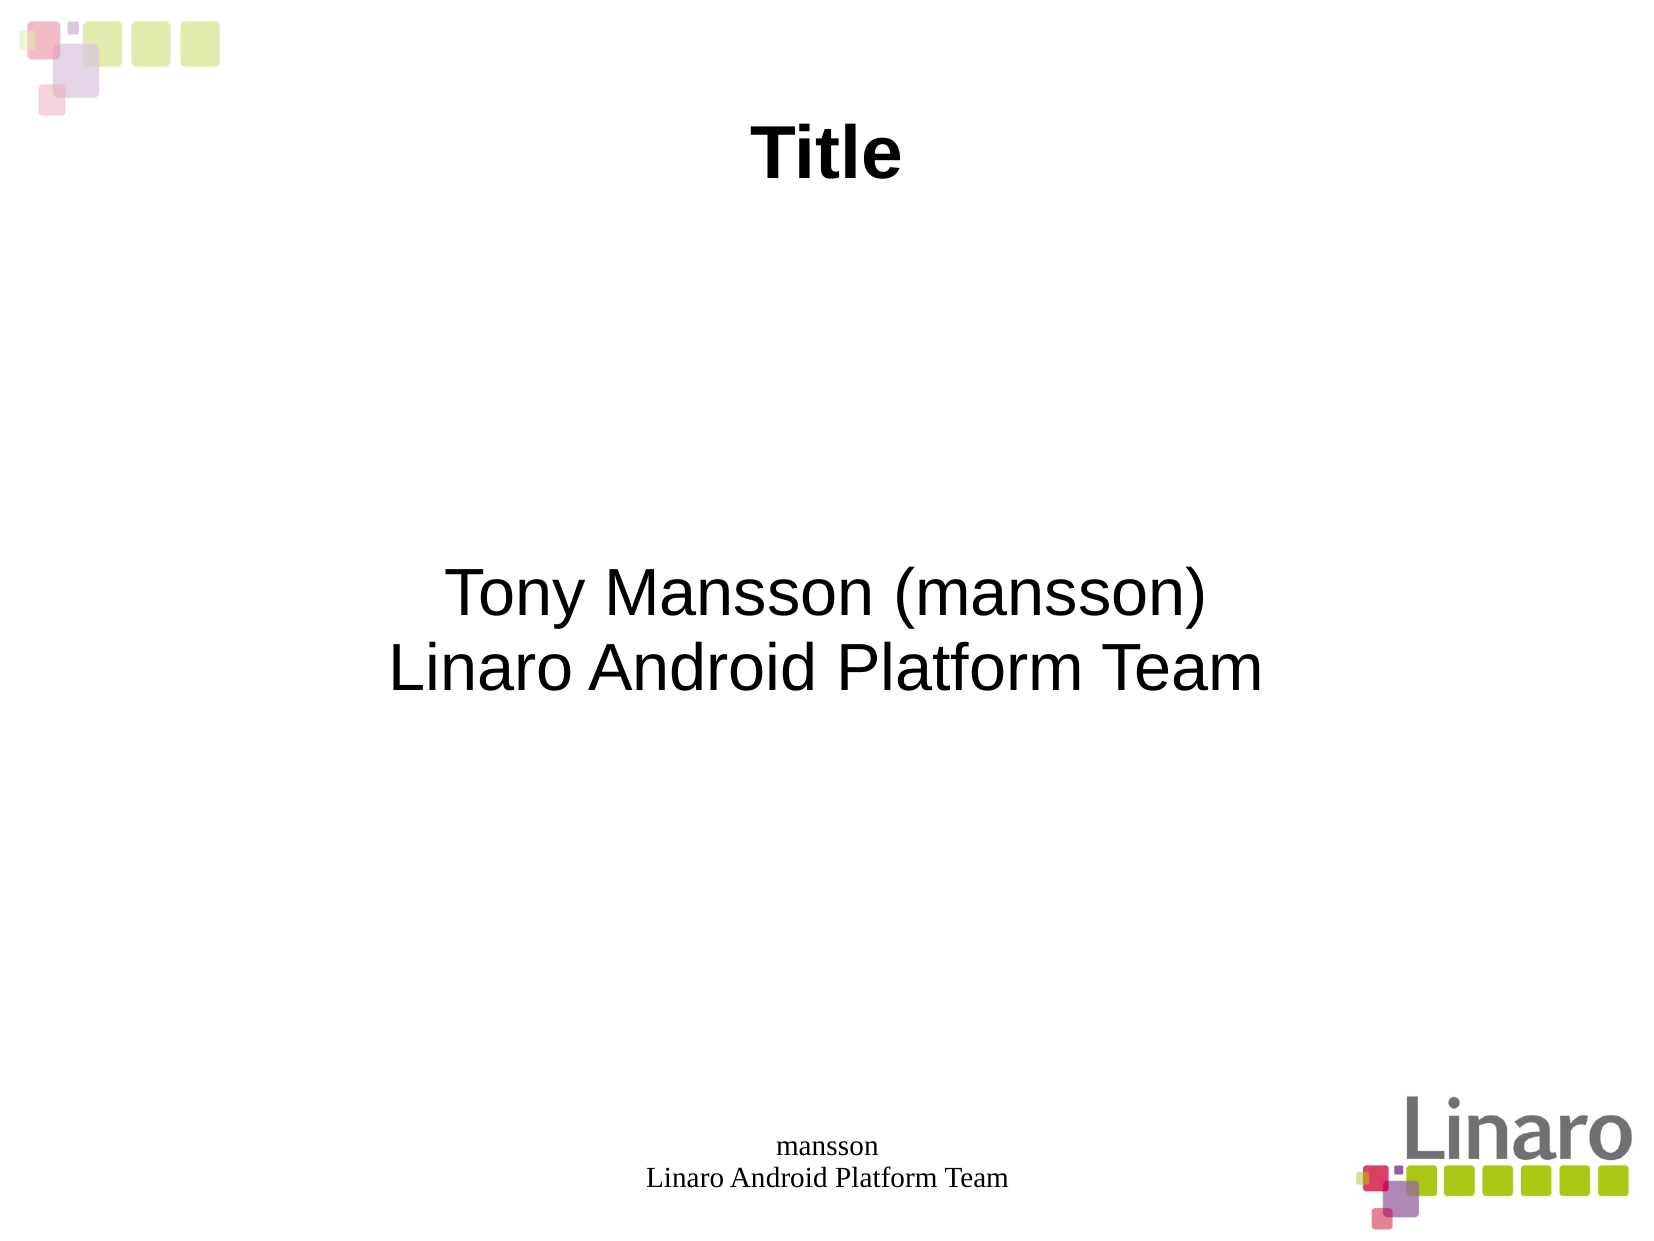

# Title
Tony Mansson (mansson)
Linaro Android Platform Team